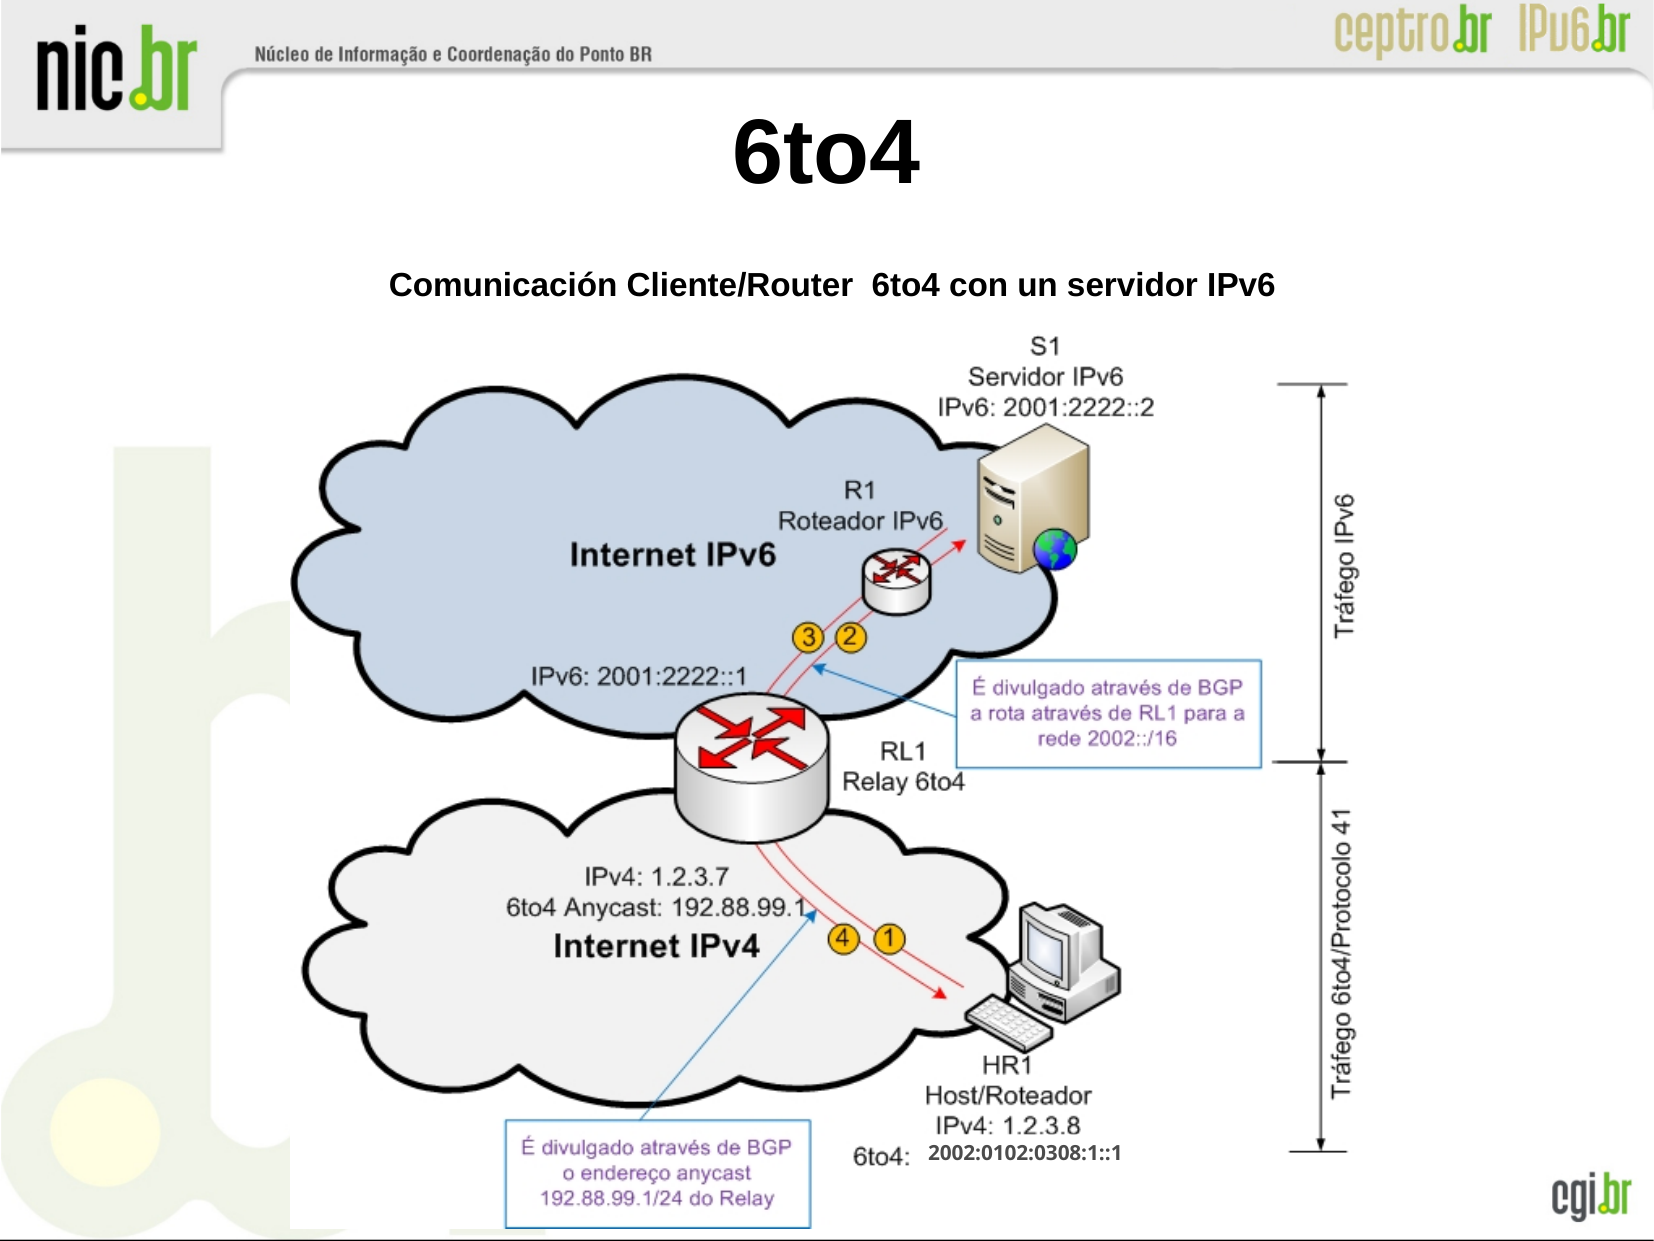

# 6to4
Comunicación Cliente/Router 6to4 con un servidor IPv6
2002:0102:0308:1::1